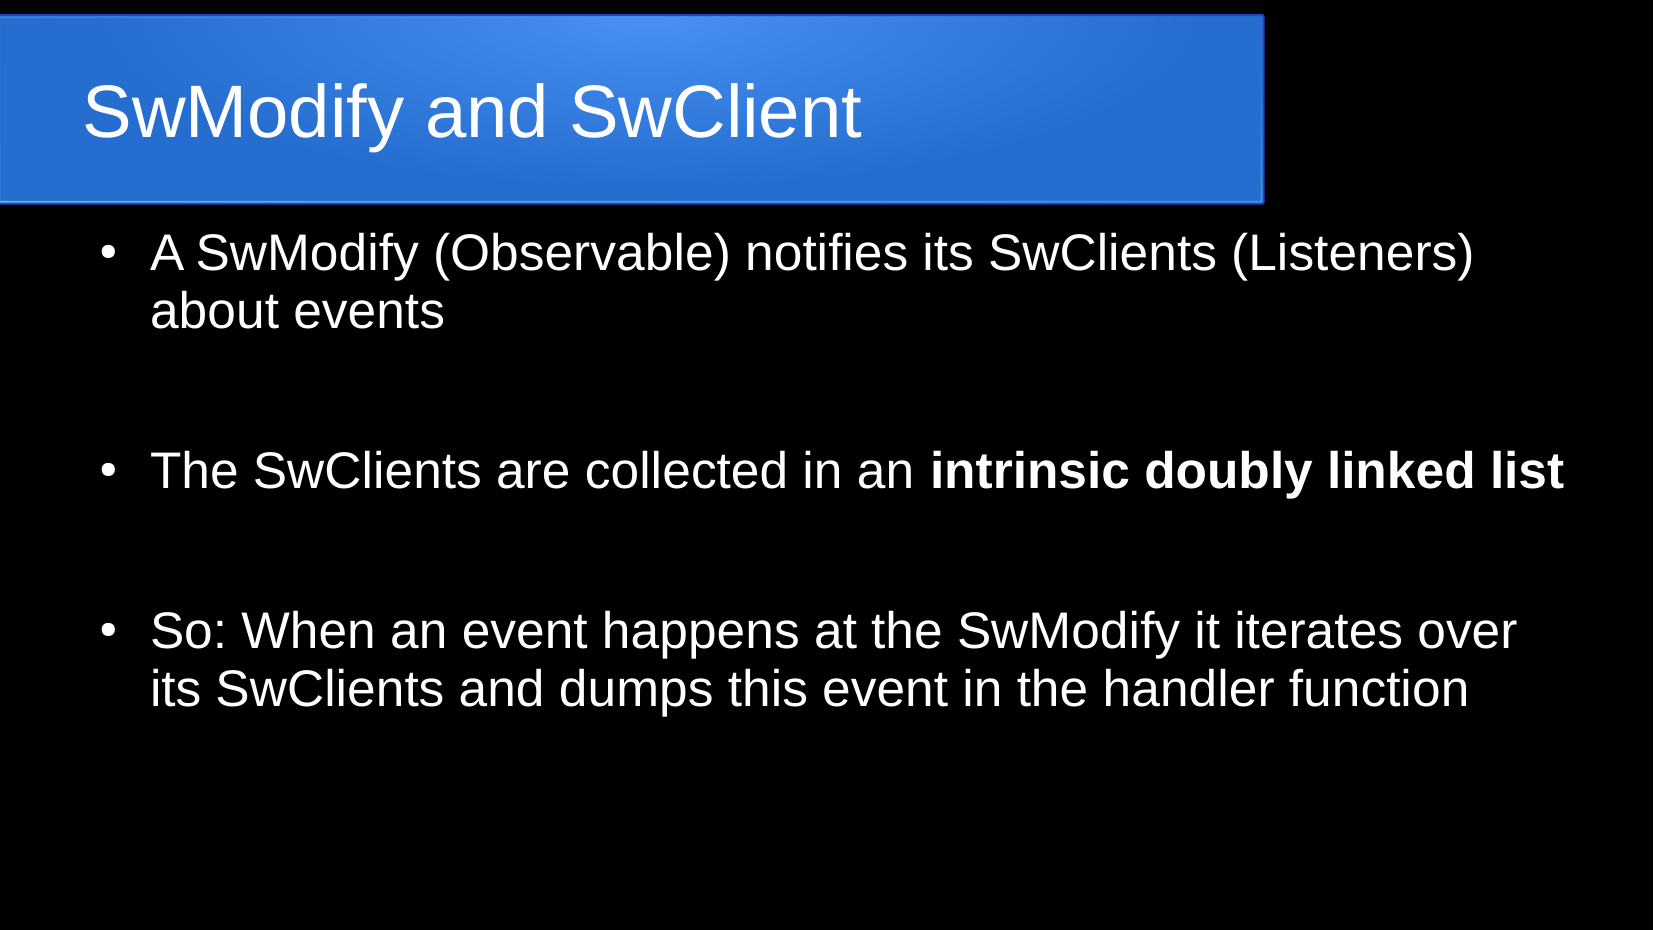

# SwModify and SwClient
A SwModify (Observable) notifies its SwClients (Listeners) about events
The SwClients are collected in an intrinsic doubly linked list
So: When an event happens at the SwModify it iterates over its SwClients and dumps this event in the handler function